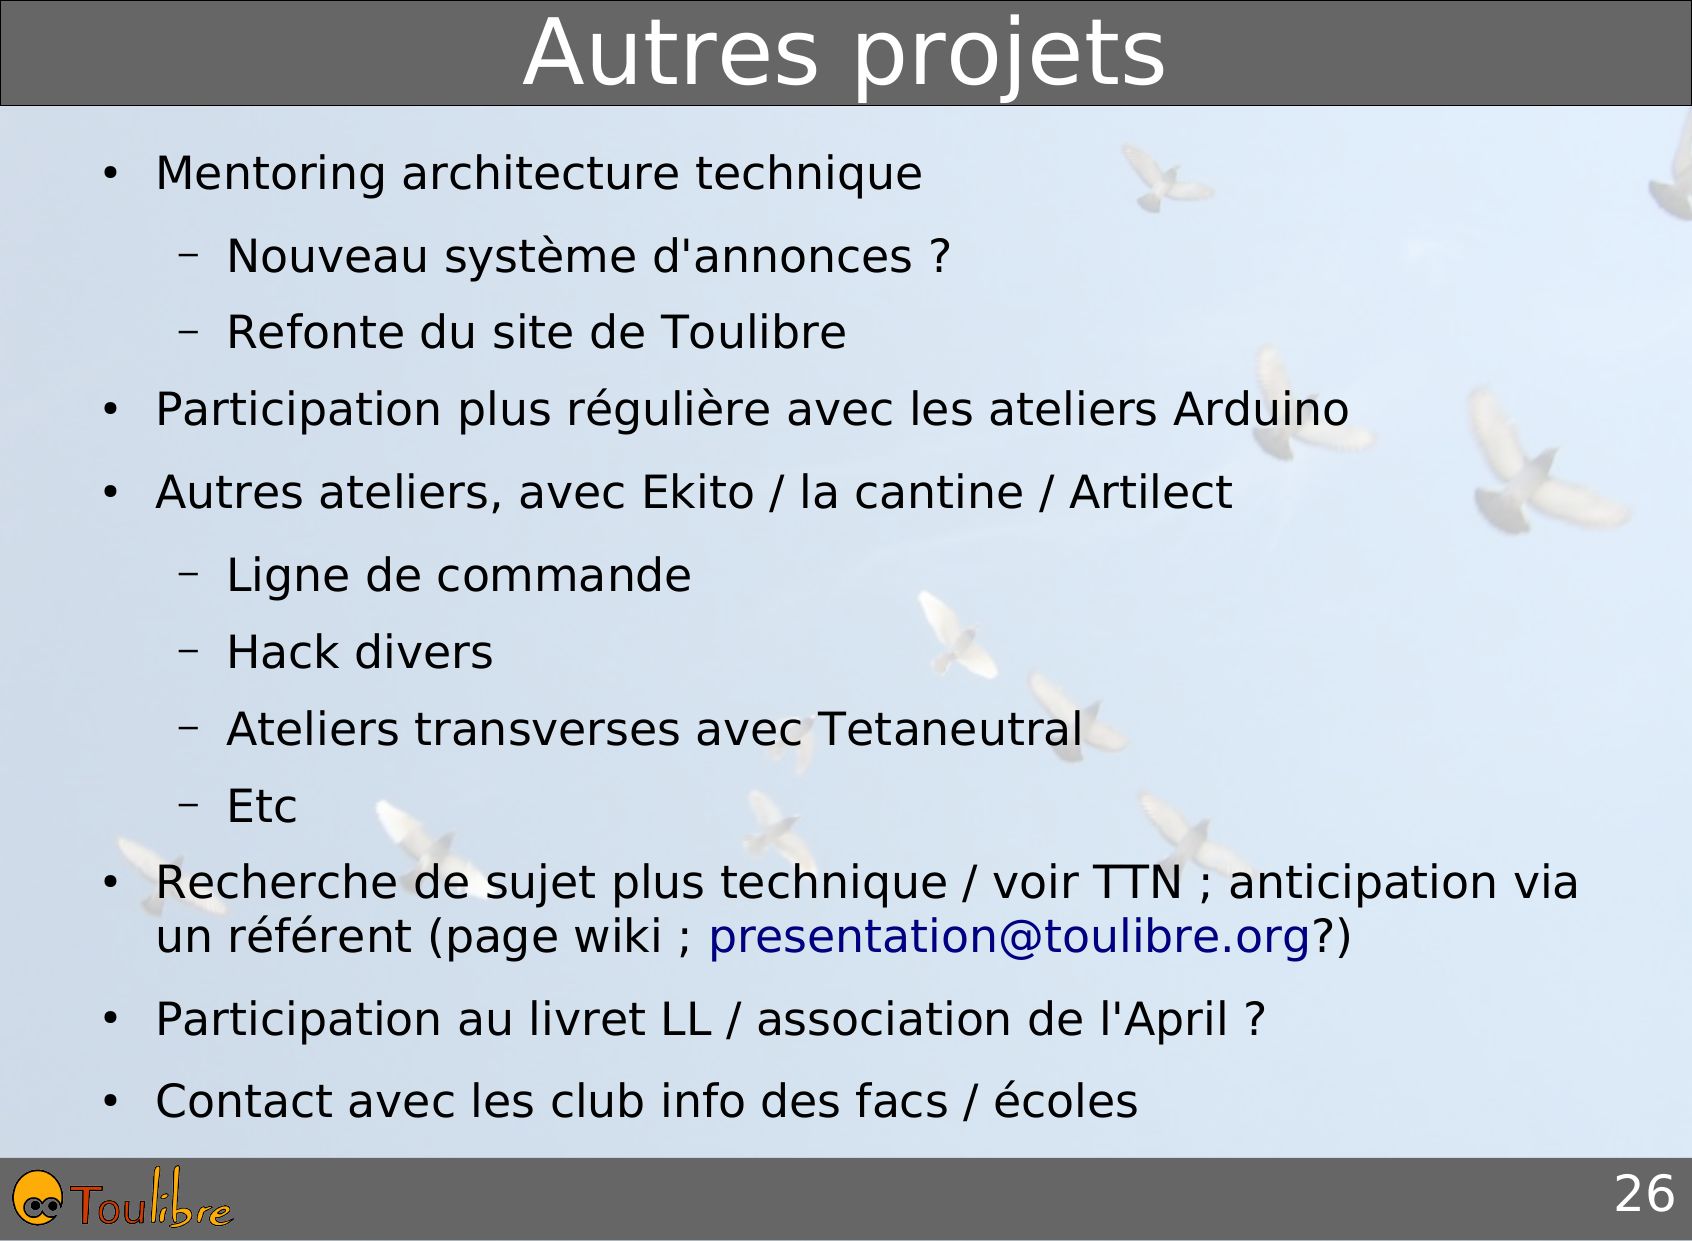

# Autres projets
Mentoring architecture technique
Nouveau système d'annonces ?
Refonte du site de Toulibre
Participation plus régulière avec les ateliers Arduino
Autres ateliers, avec Ekito / la cantine / Artilect
Ligne de commande
Hack divers
Ateliers transverses avec Tetaneutral
Etc
Recherche de sujet plus technique / voir TTN ; anticipation via un référent (page wiki ; presentation@toulibre.org?)
Participation au livret LL / association de l'April ?
Contact avec les club info des facs / écoles